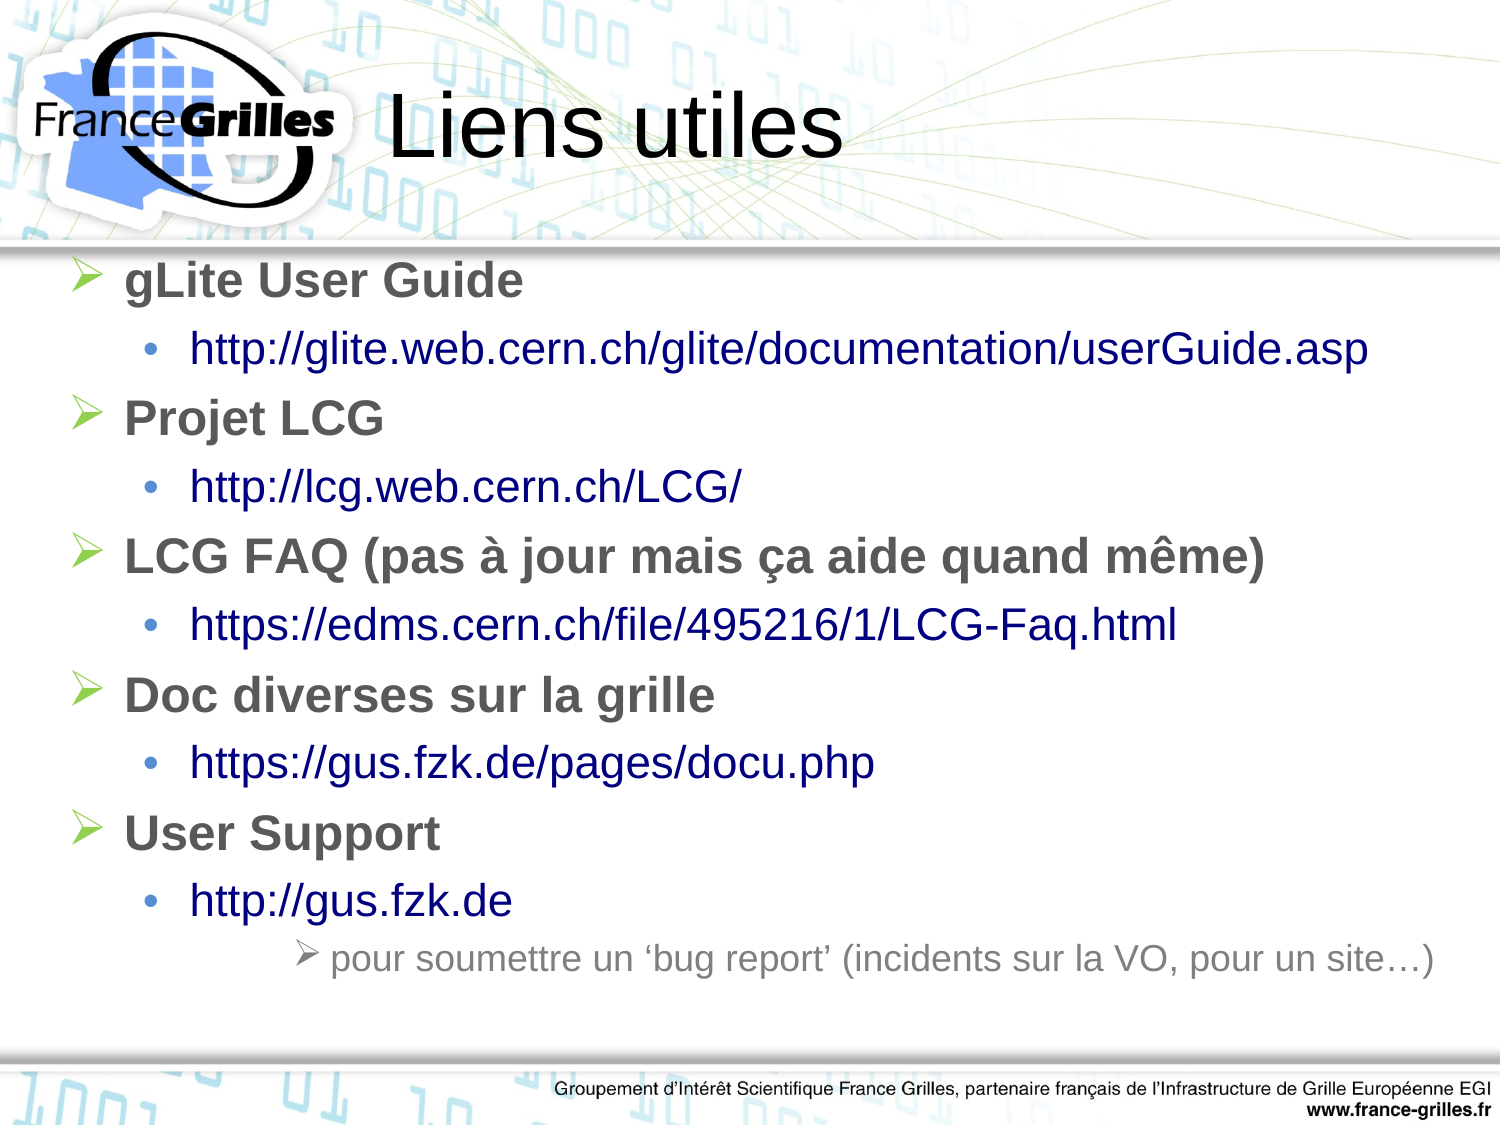

# Liens utiles
gLite User Guide
http://glite.web.cern.ch/glite/documentation/userGuide.asp
Projet LCG
http://lcg.web.cern.ch/LCG/
LCG FAQ (pas à jour mais ça aide quand même)
https://edms.cern.ch/file/495216/1/LCG-Faq.html
Doc diverses sur la grille
https://gus.fzk.de/pages/docu.php
User Support
http://gus.fzk.de
pour soumettre un ‘bug report’ (incidents sur la VO, pour un site…)